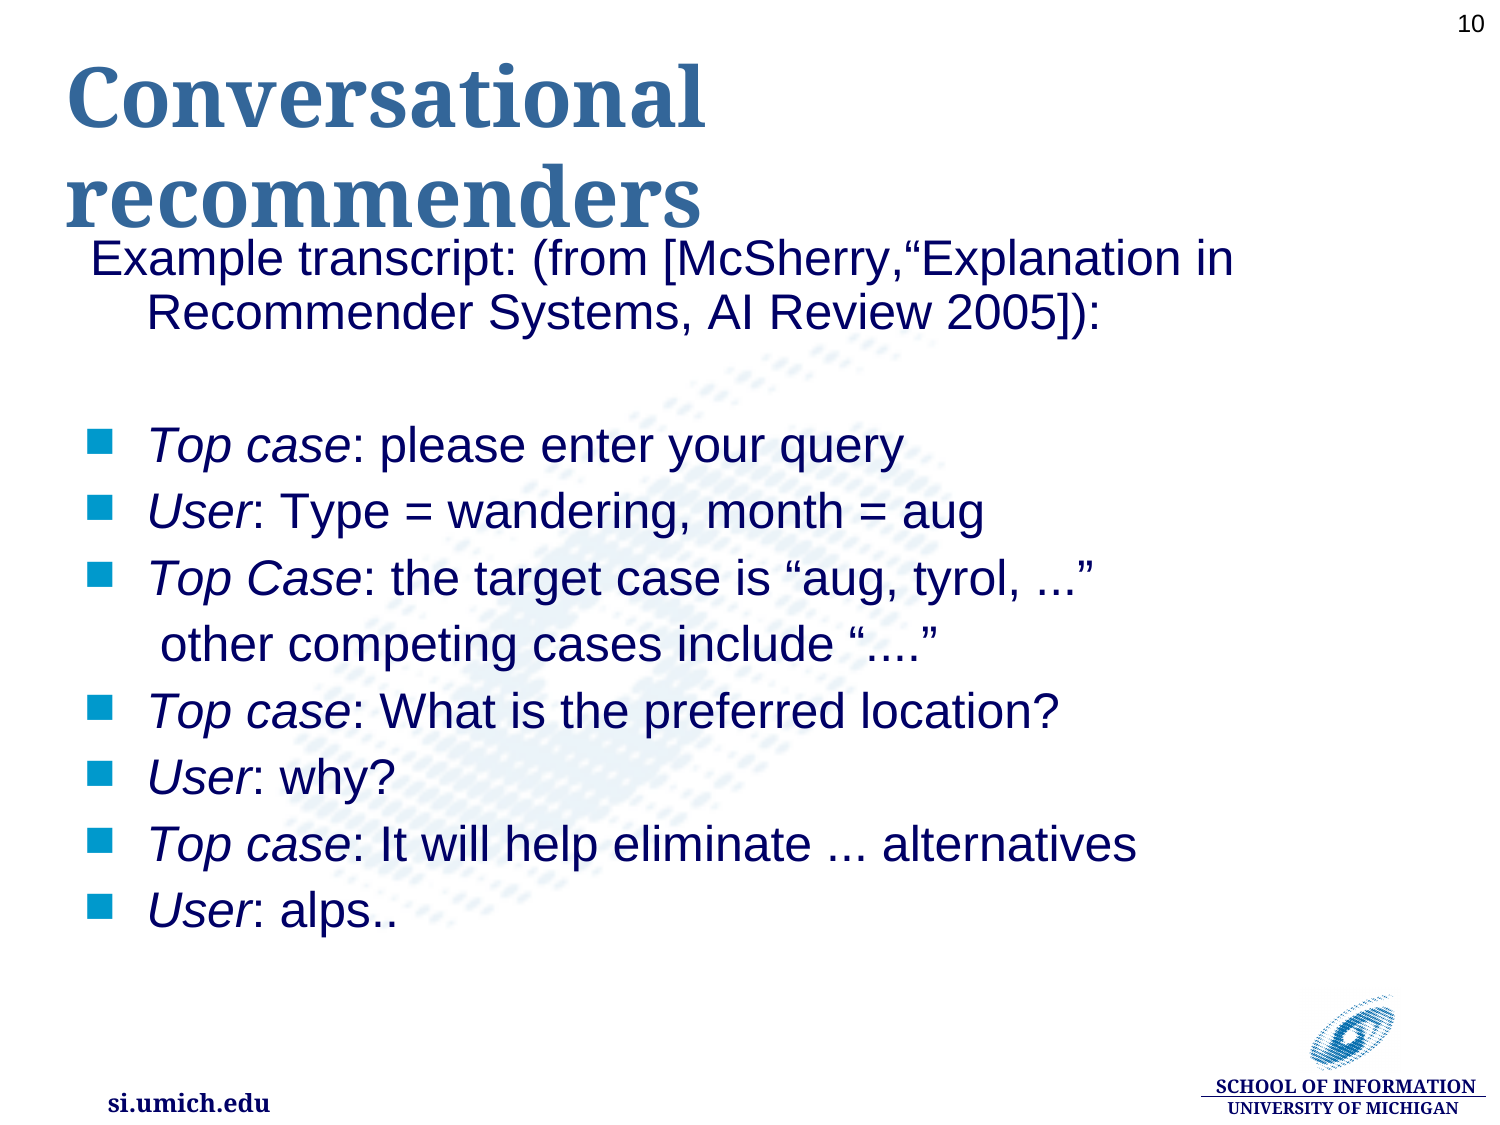

# Conversational recommenders
Example transcript: (from [McSherry,“Explanation in Recommender Systems, AI Review 2005]):
Top case: please enter your query
User: Type = wandering, month = aug
Top Case: the target case is “aug, tyrol, ...”
 other competing cases include “....”
Top case: What is the preferred location?
User: why?
Top case: It will help eliminate ... alternatives
User: alps..